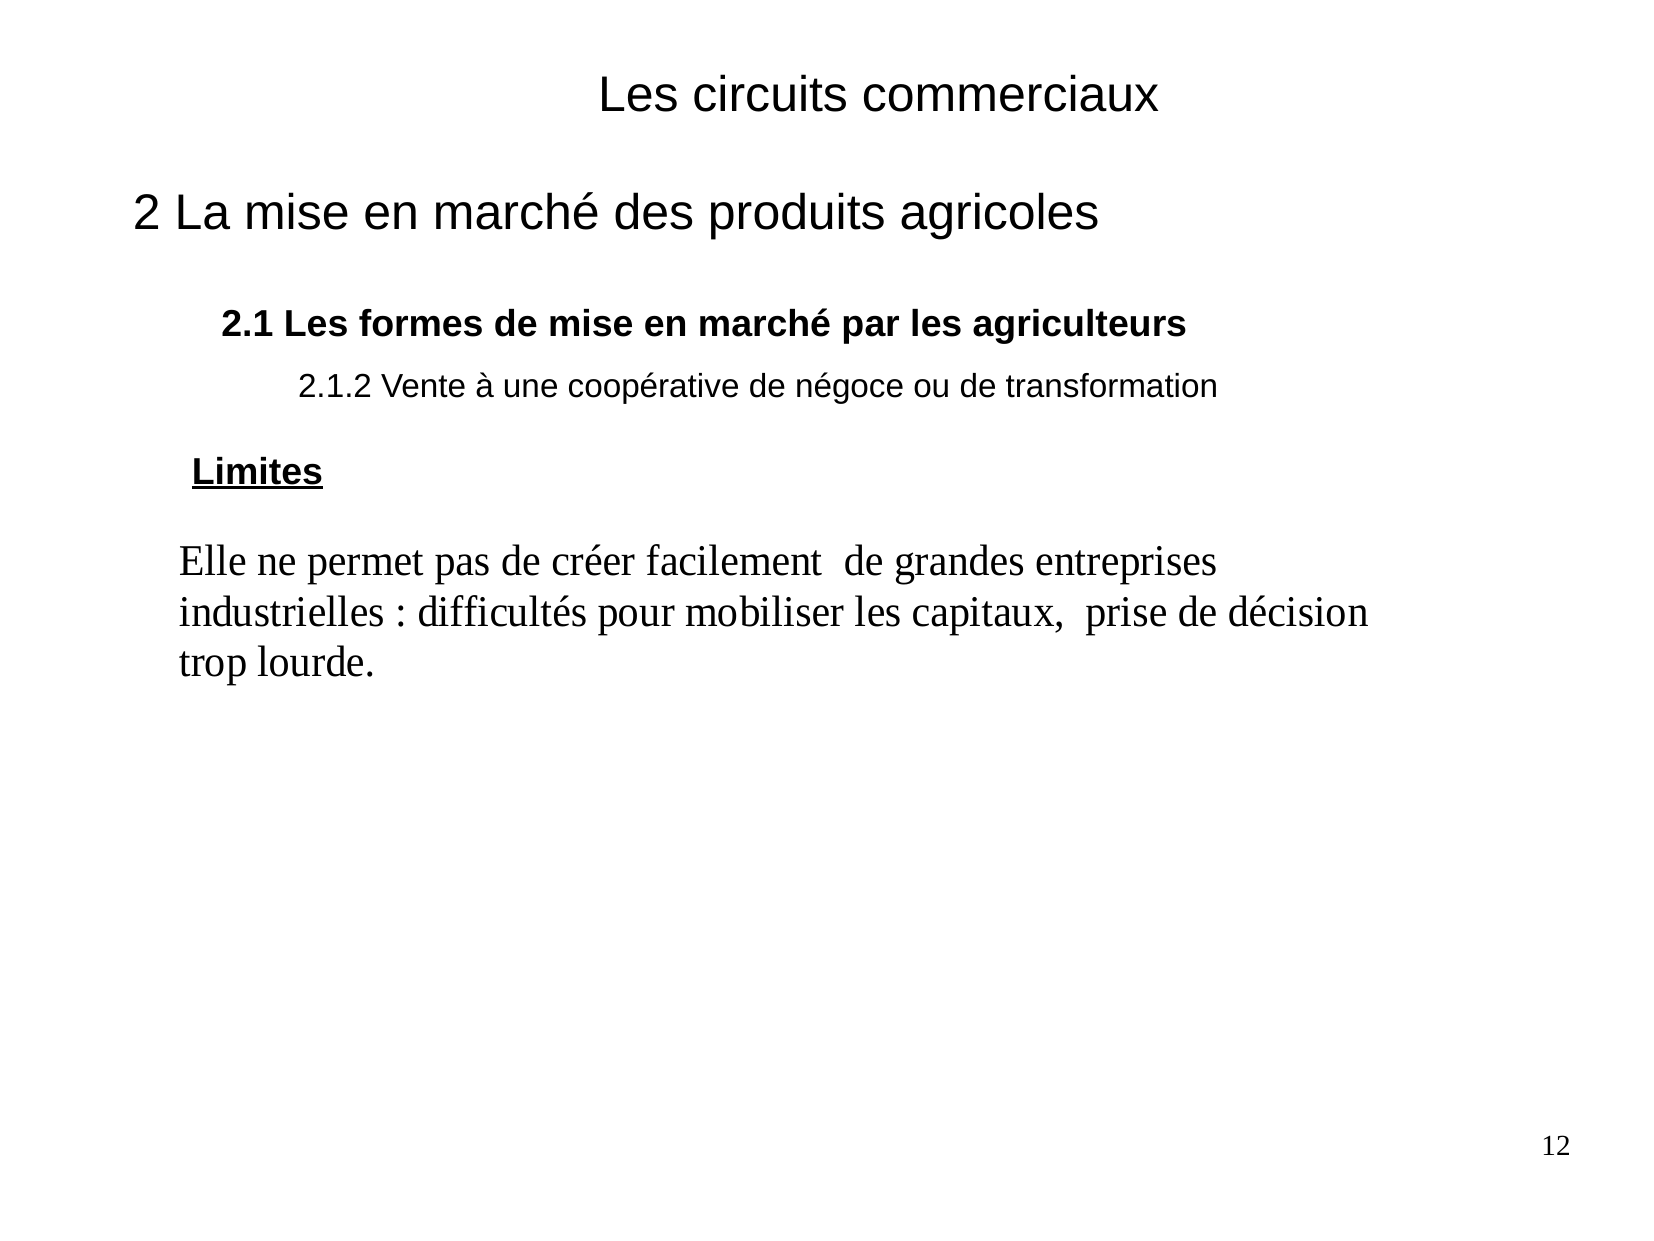

Les circuits commerciaux
2 La mise en marché des produits agricoles
2.1 Les formes de mise en marché par les agriculteurs
2.1.2 Vente à une coopérative de négoce ou de transformation
Limites
12